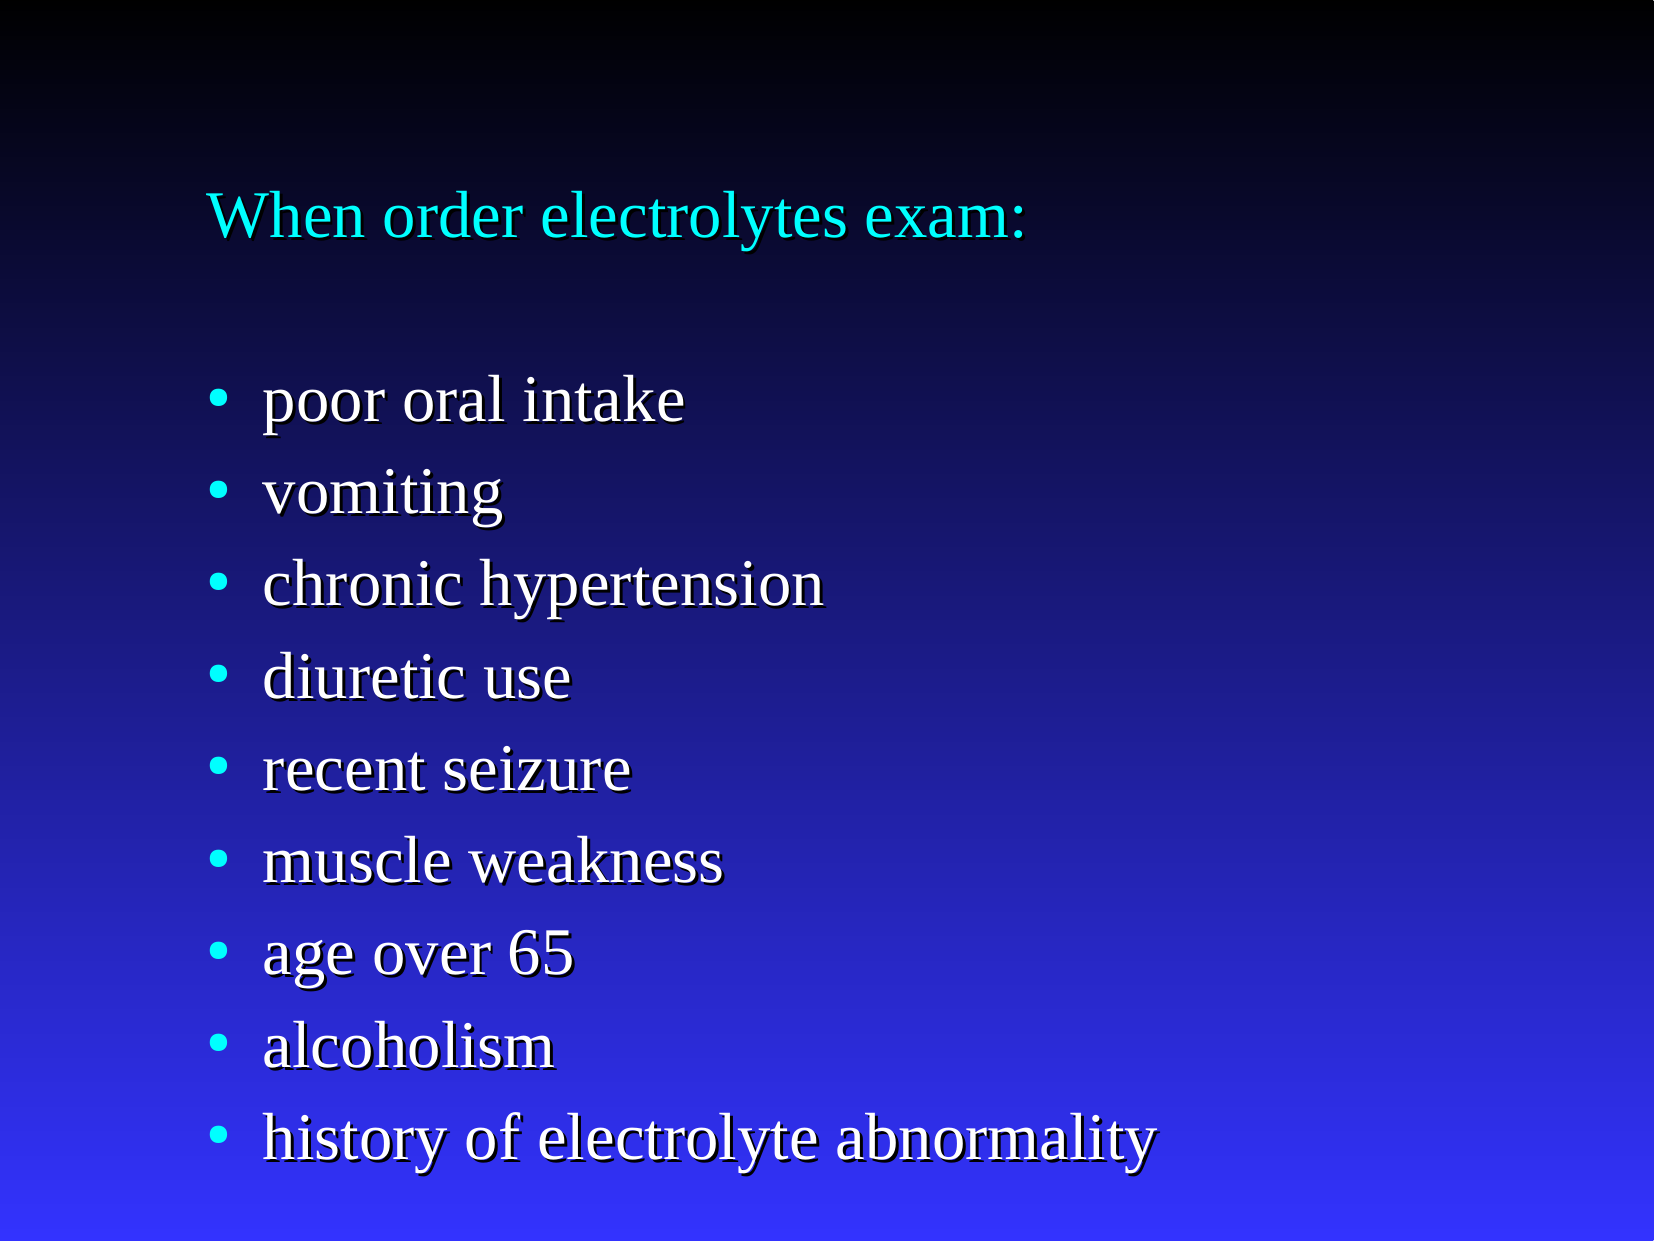

# When order electrolytes exam:
poor oral intake
vomiting
chronic hypertension
diuretic use
recent seizure
muscle weakness
age over 65
alcoholism
history of electrolyte abnormality